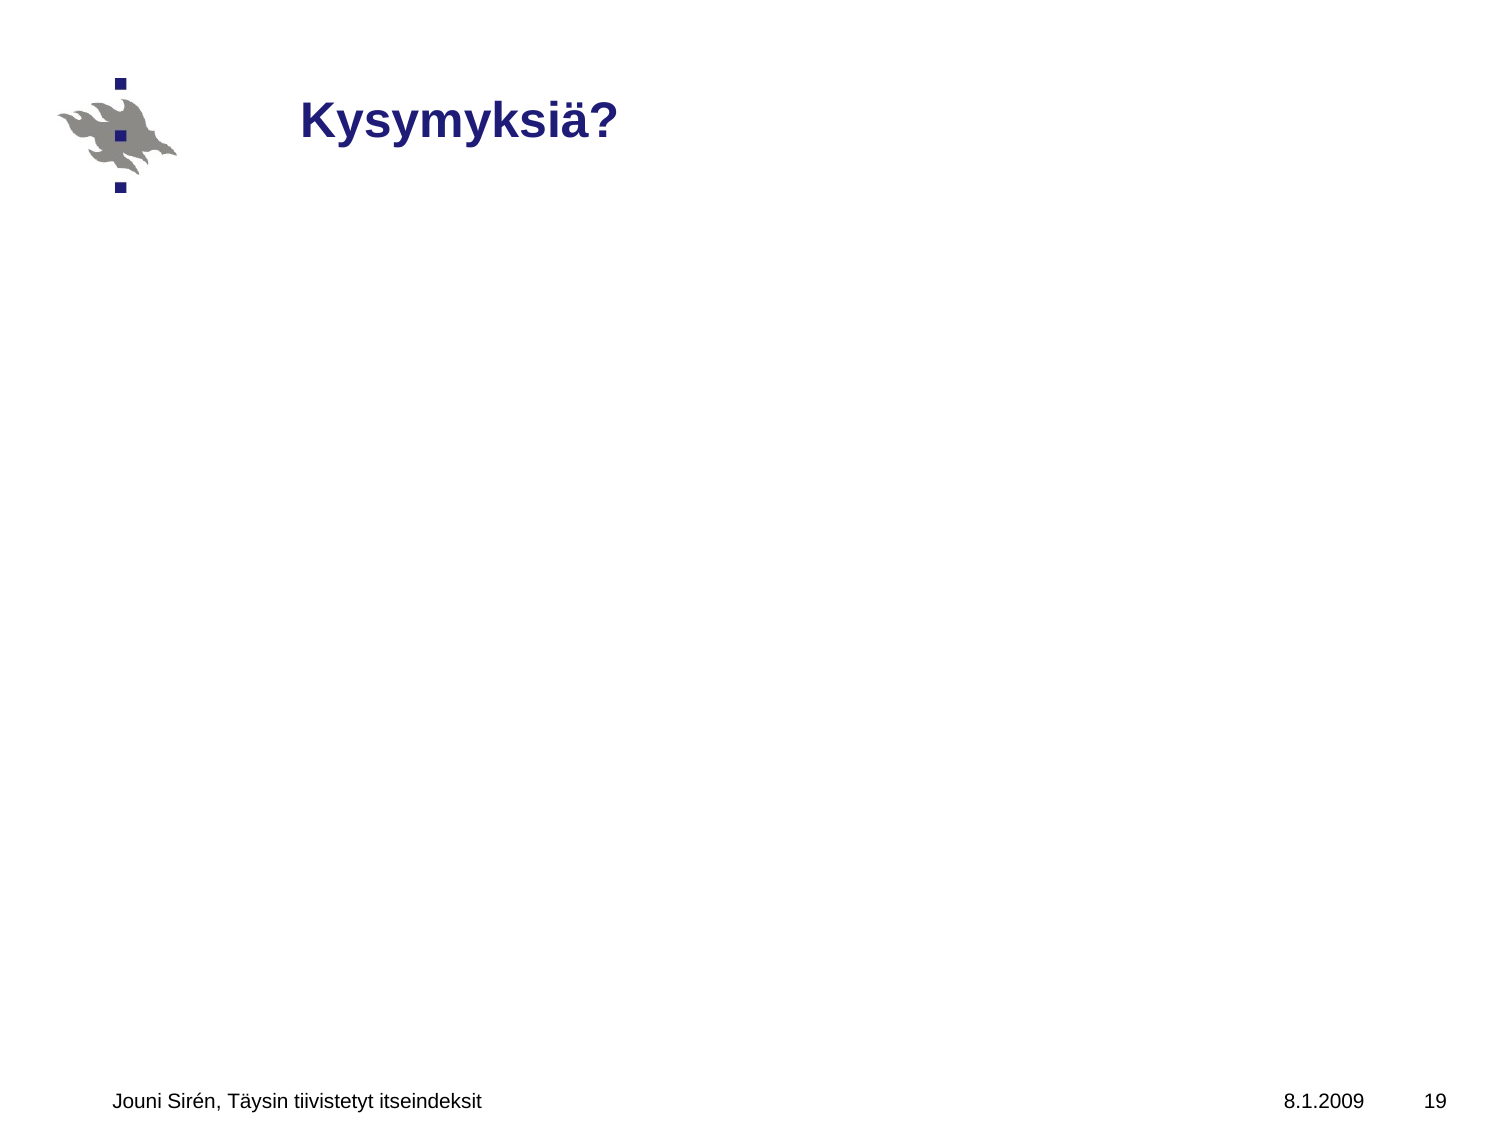

# Kysymyksiä?
Jouni Sirén, Täysin tiivistetyt itseindeksit
8.1.2009
19